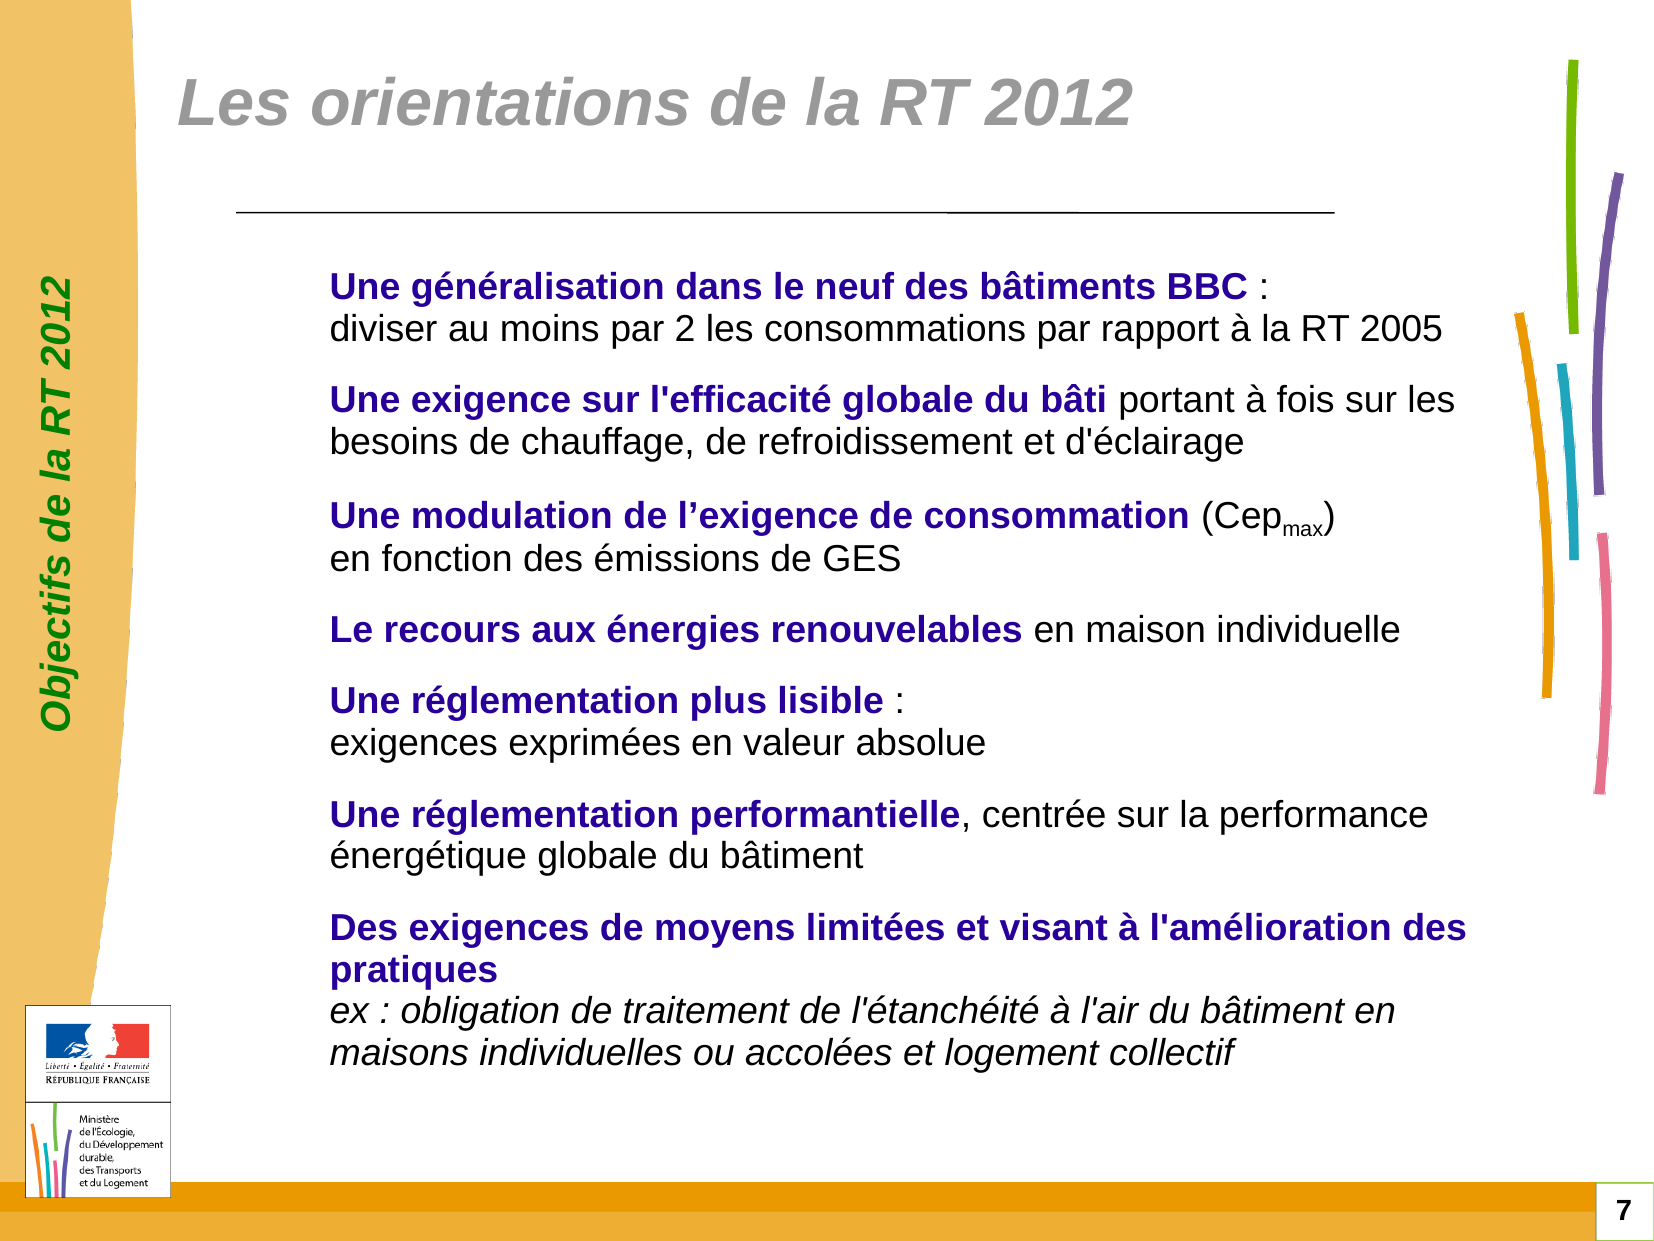

Les orientations de la RT 2012
# Une généralisation dans le neuf des bâtiments BBC : diviser au moins par 2 les consommations par rapport à la RT 2005
Une exigence sur l'efficacité globale du bâti portant à fois sur les besoins de chauffage, de refroidissement et d'éclairage
Une modulation de l’exigence de consommation (Cepmax)
en fonction des émissions de GES
Le recours aux énergies renouvelables en maison individuelle
Une réglementation plus lisible :
exigences exprimées en valeur absolue
Une réglementation performantielle, centrée sur la performance énergétique globale du bâtiment
Des exigences de moyens limitées et visant à l'amélioration des pratiques
ex : obligation de traitement de l'étanchéité à l'air du bâtiment en maisons individuelles ou accolées et logement collectif
Objectifs de la RT 2012
7